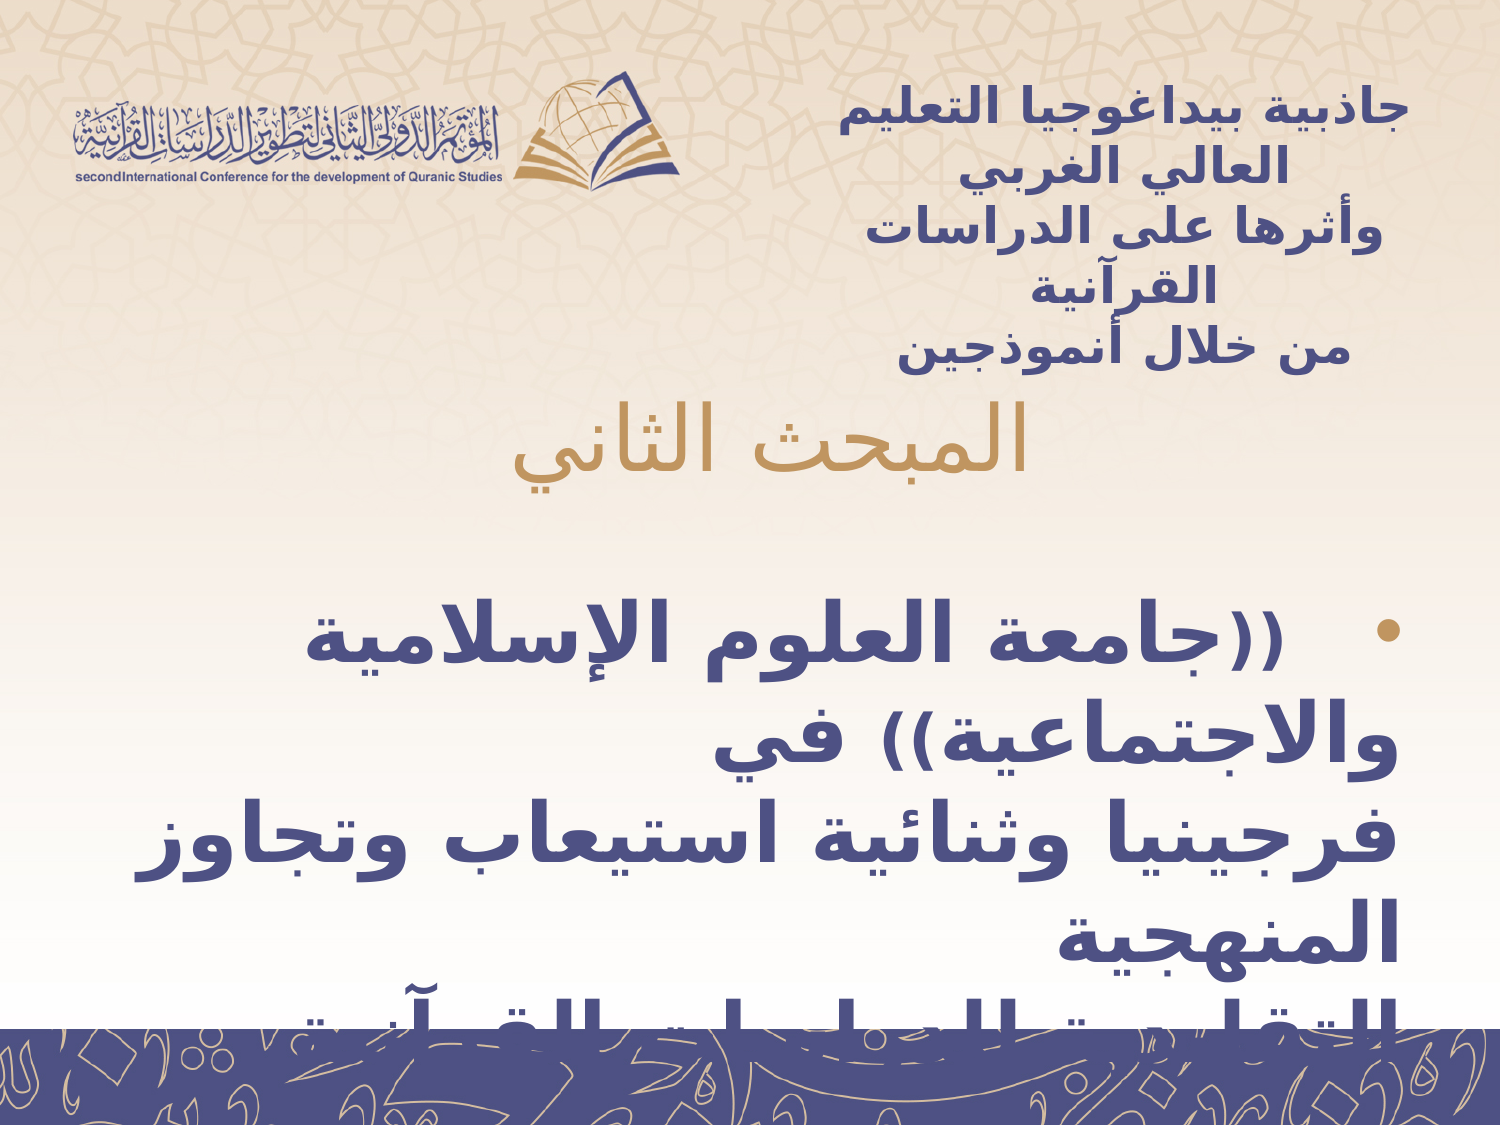

جاذبية بيداغوجيا التعليم العالي الغربي
وأثرها على الدراسات القرآنية
من خلال أنموذجين
المبحث الثاني
 ((جامعة العلوم الإسلامية والاجتماعية)) في
فرجينيا وثنائية استيعاب وتجاوز المنهجية
التقليدية للدراسات القرآنية.